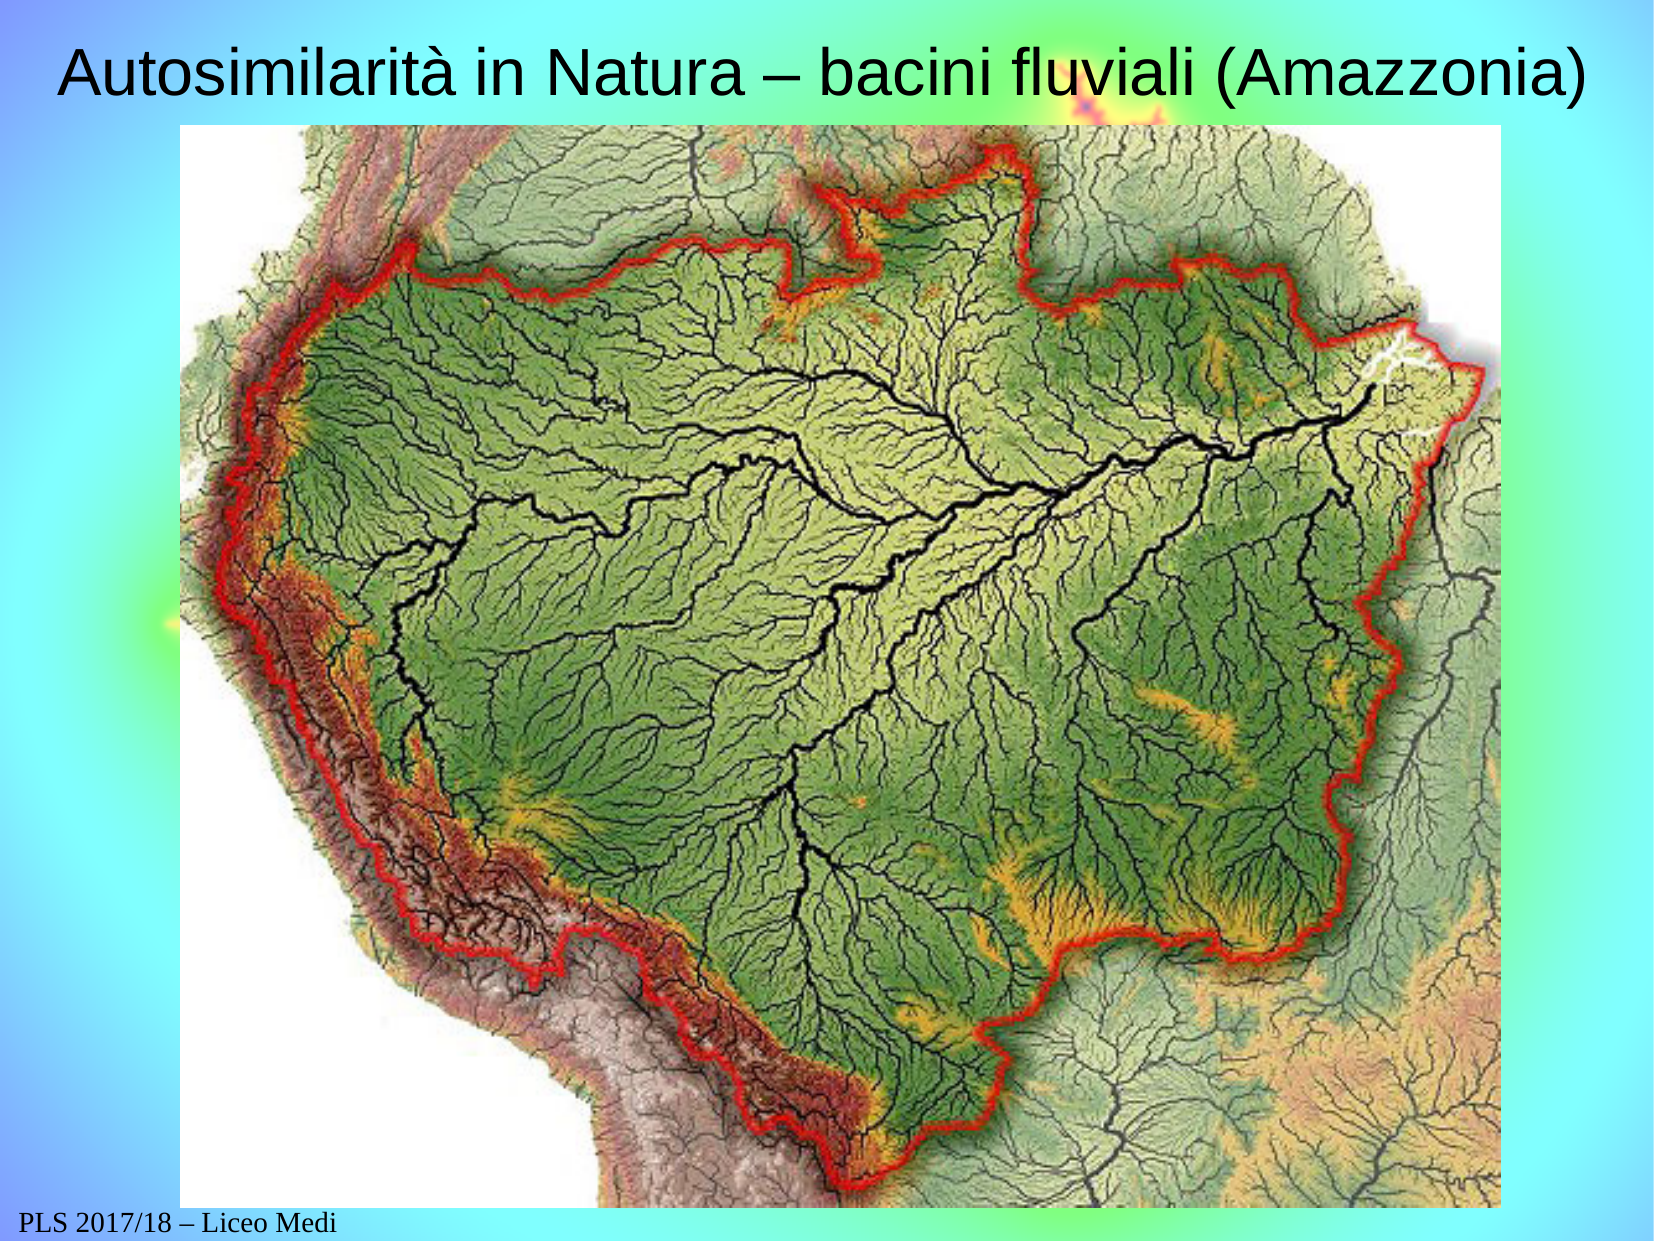

# Autosimilarità in Natura – bacini fluviali (Amazzonia)